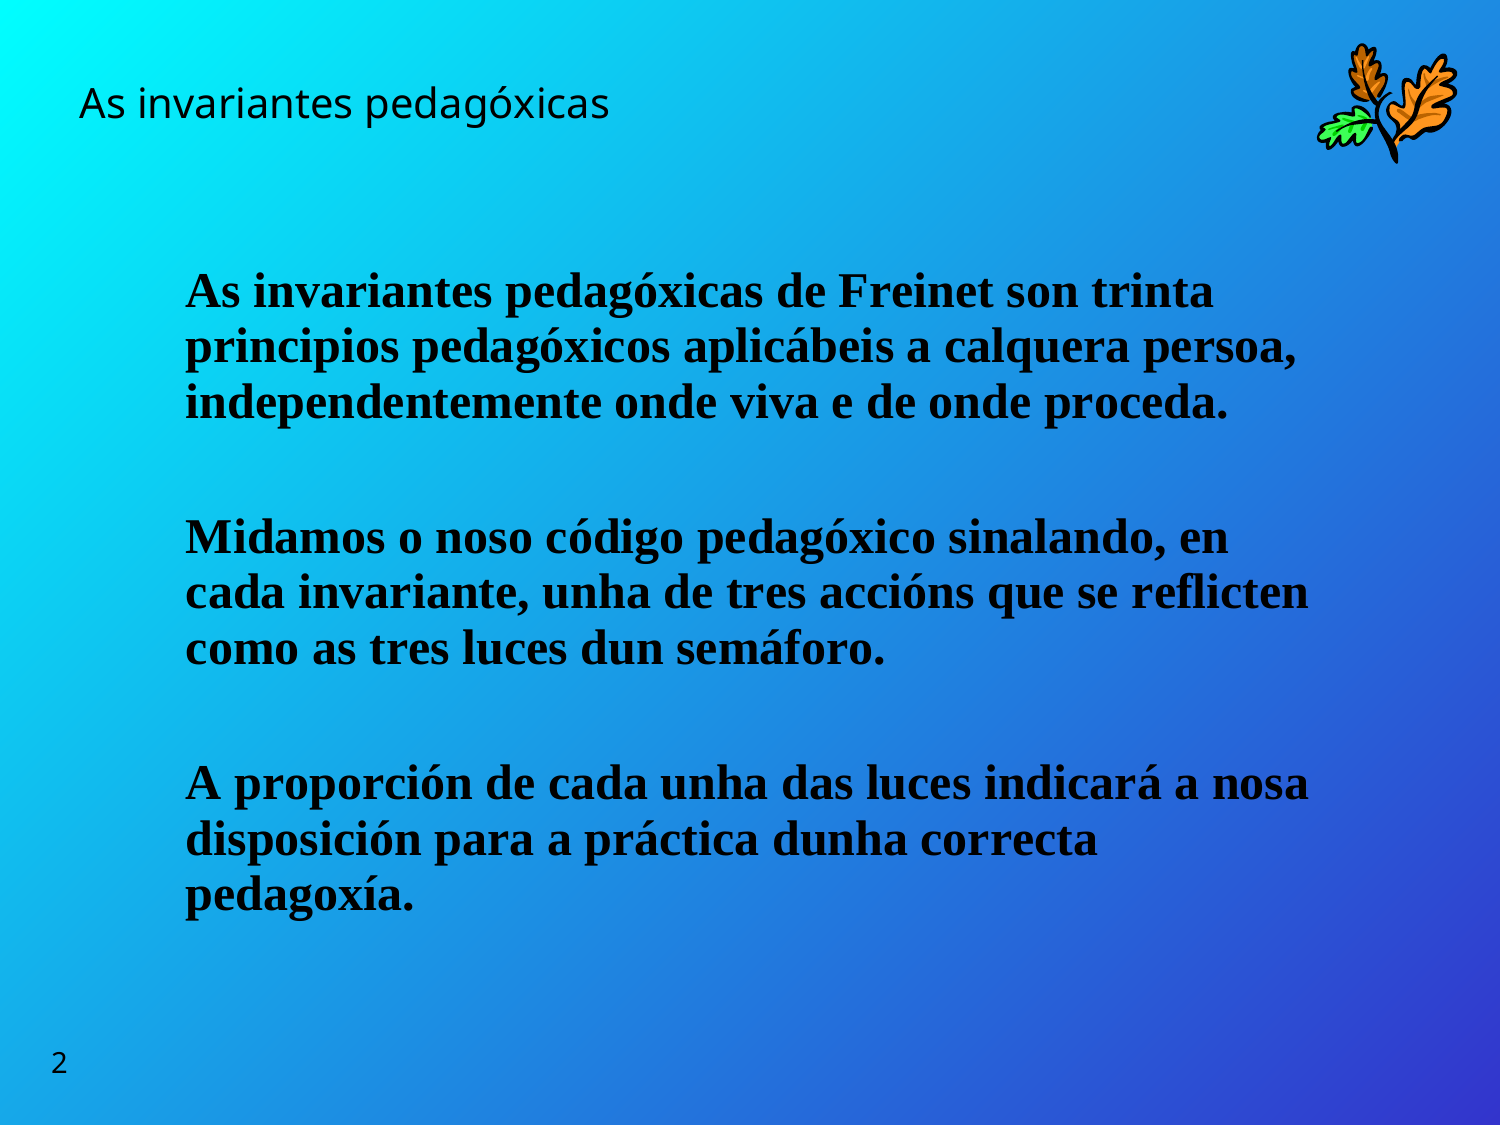

# As invariantes pedagóxicas
As invariantes pedagóxicas de Freinet son trinta principios pedagóxicos aplicábeis a calquera persoa, independentemente onde viva e de onde proceda.
Midamos o noso código pedagóxico sinalando, en cada invariante, unha de tres accións que se reflicten como as tres luces dun semáforo.
A proporción de cada unha das luces indicará a nosa disposición para a práctica dunha correcta pedagoxía.
2